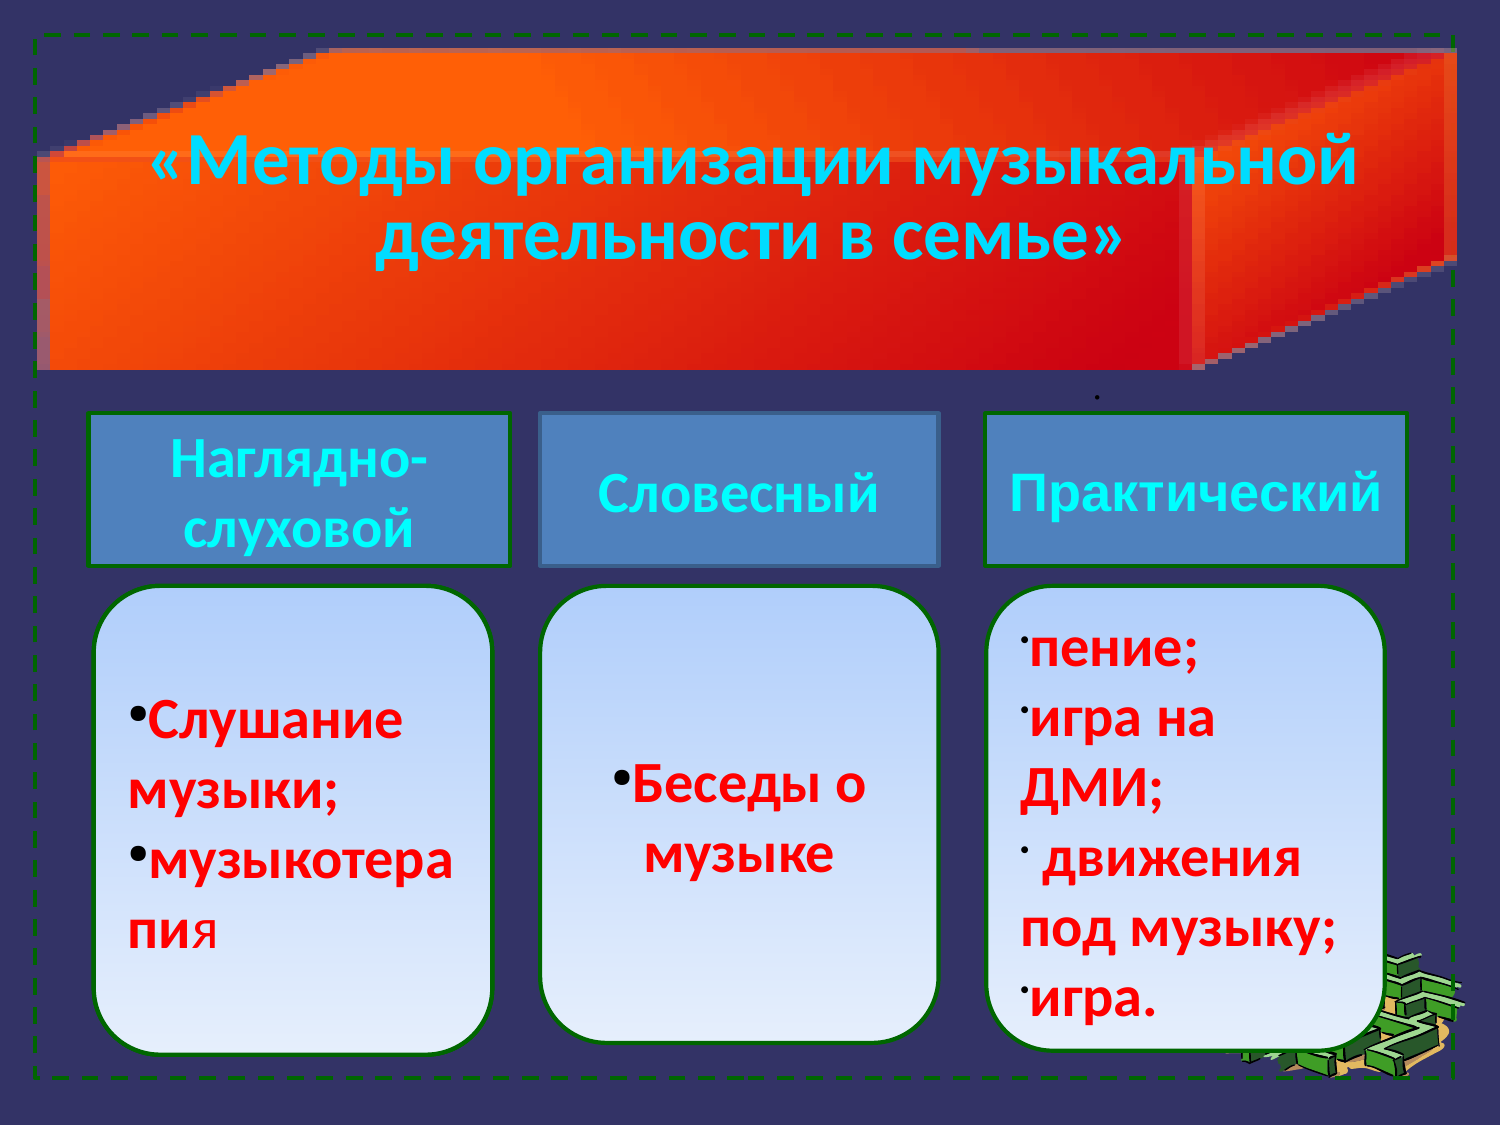

#
«Методы организации музыкальной деятельности в семье»
.
Наглядно-слуховой
Словесный
Практический
Беседы о музыке
пение;
игра на ДМИ;
 движения под музыку;
игра.
Cлушание музыки
Cлушание музыки
Cлушание музыки;
музыкотерапия